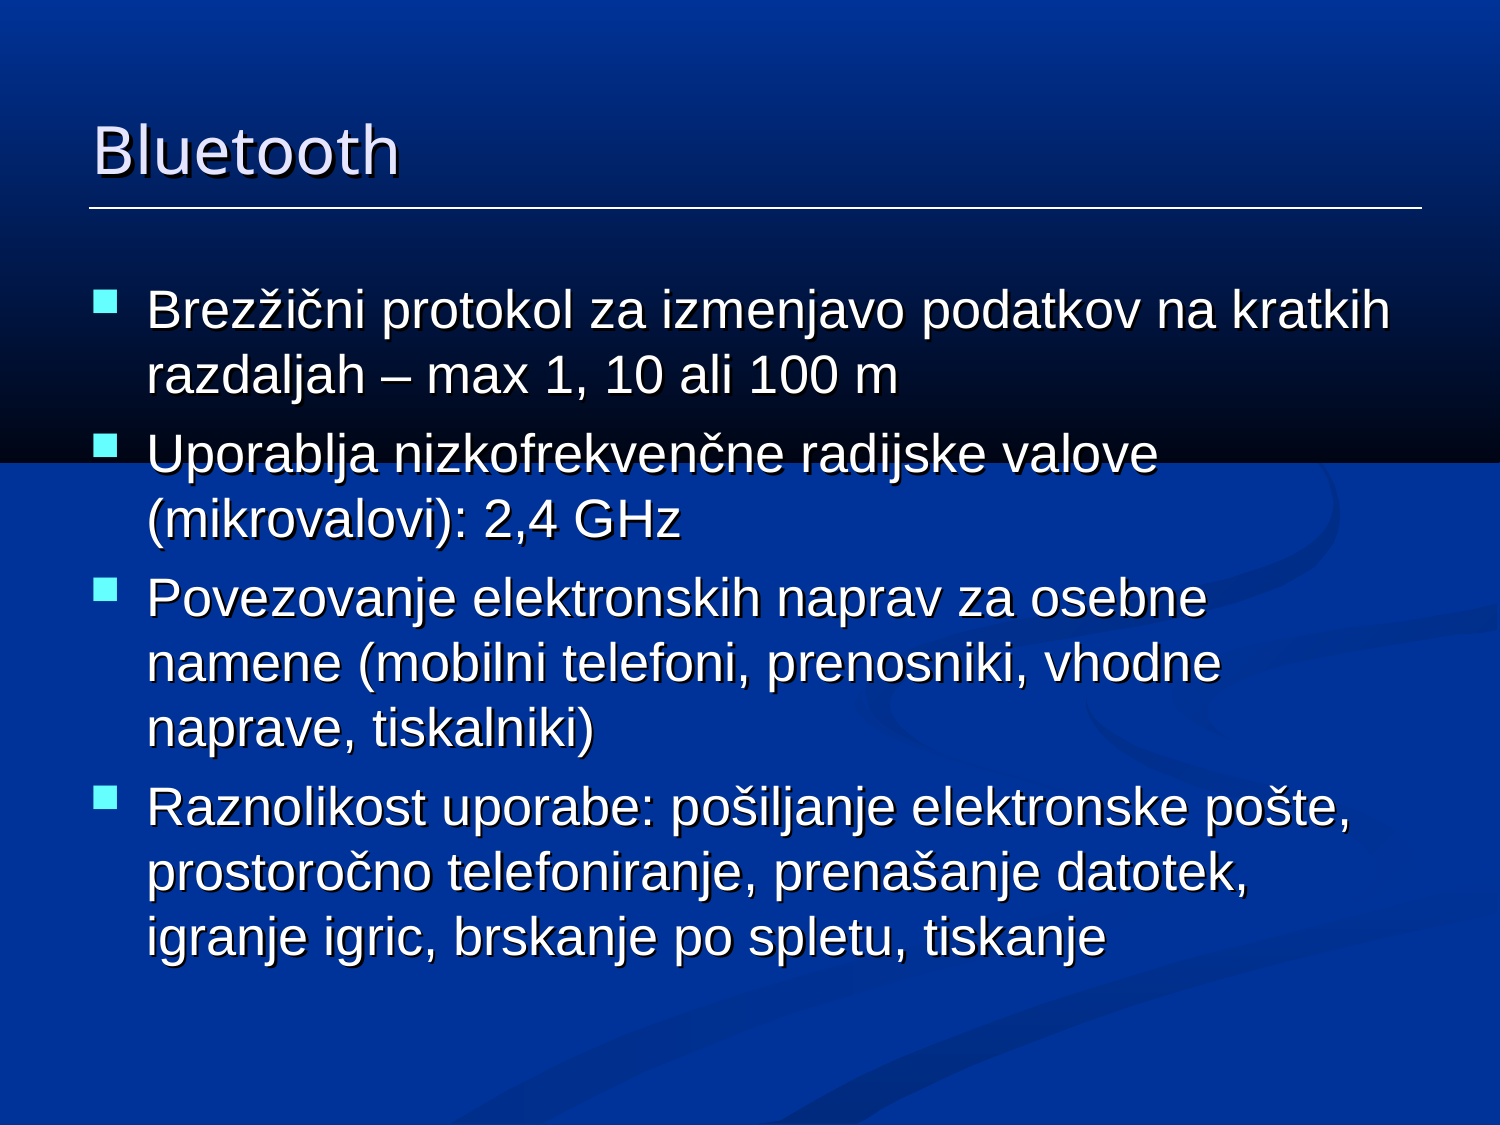

Bluetooth
# Brezžični protokol za izmenjavo podatkov na kratkih razdaljah – max 1, 10 ali 100 m
Uporablja nizkofrekvenčne radijske valove (mikrovalovi): 2,4 GHz
Povezovanje elektronskih naprav za osebne namene (mobilni telefoni, prenosniki, vhodne naprave, tiskalniki)
Raznolikost uporabe: pošiljanje elektronske pošte, prostoročno telefoniranje, prenašanje datotek, igranje igric, brskanje po spletu, tiskanje